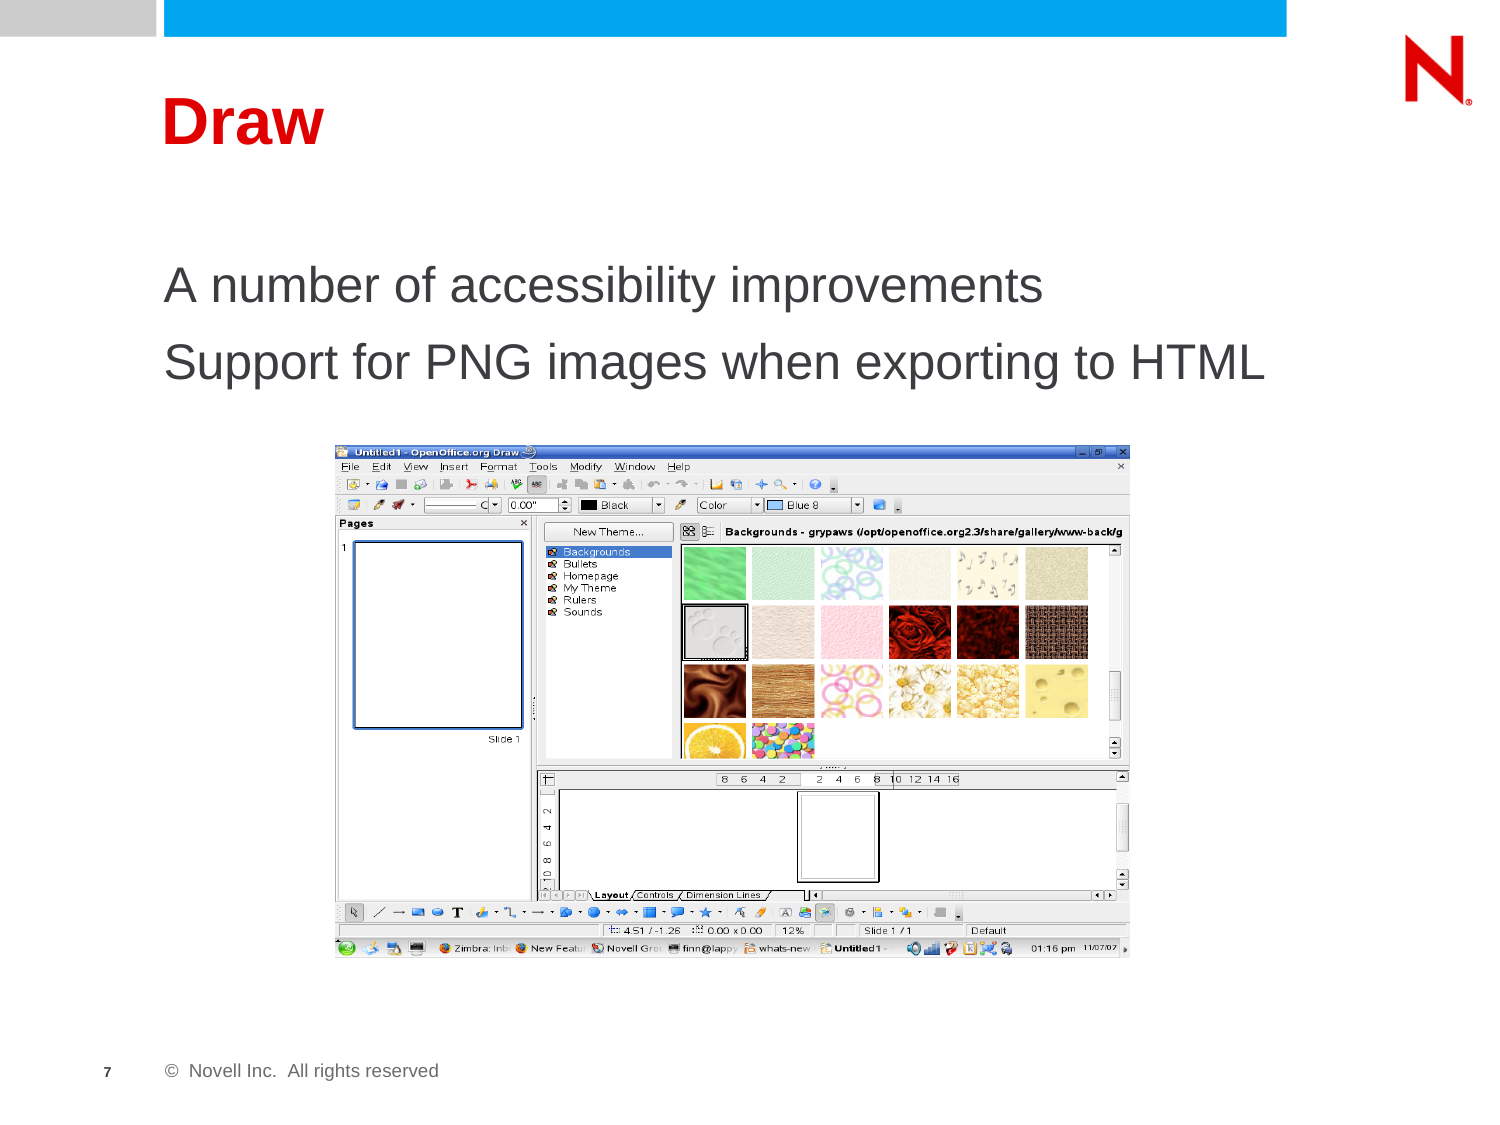

# Draw
A number of accessibility improvements
Support for PNG images when exporting to HTML